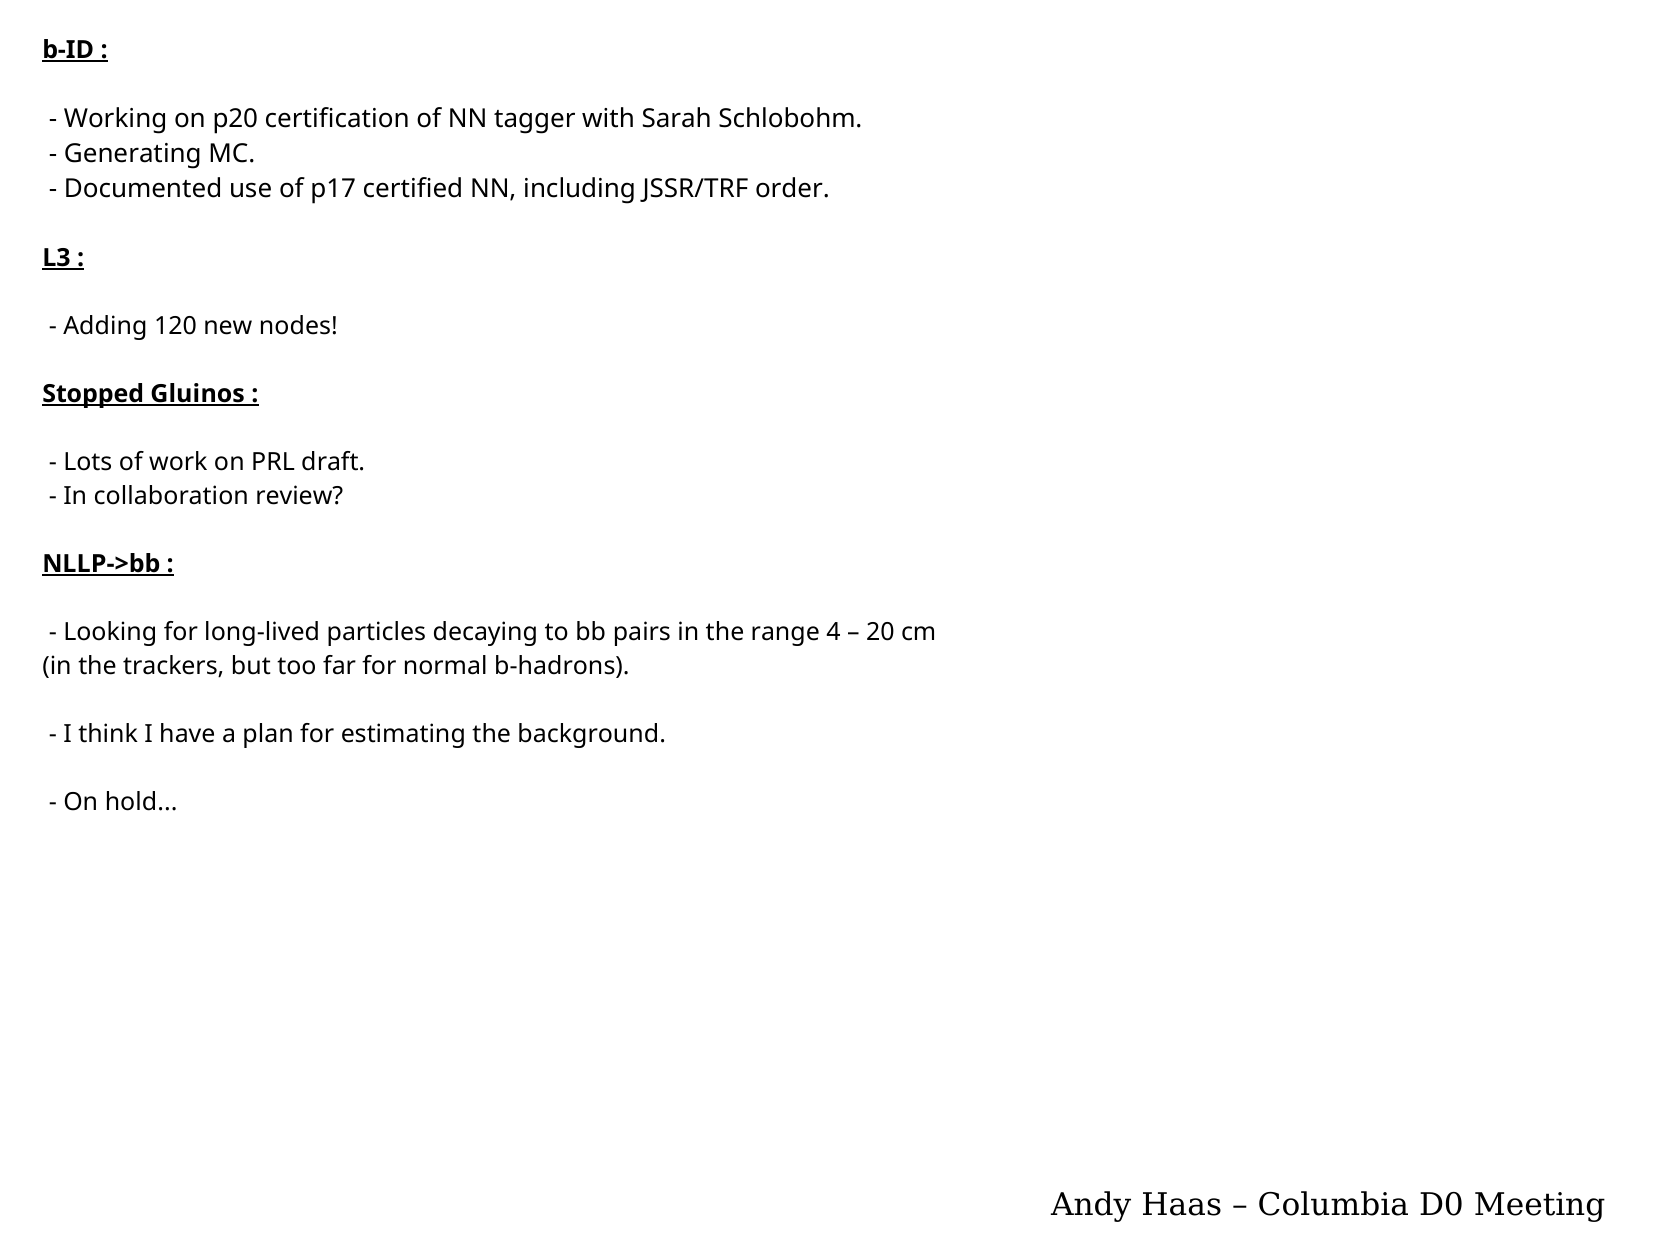

b-ID :
 - Working on p20 certification of NN tagger with Sarah Schlobohm.
 - Generating MC.
 - Documented use of p17 certified NN, including JSSR/TRF order.
L3 :
 - Adding 120 new nodes!
Stopped Gluinos :
 - Lots of work on PRL draft.
 - In collaboration review?
NLLP->bb :
 - Looking for long-lived particles decaying to bb pairs in the range 4 – 20 cm (in the trackers, but too far for normal b-hadrons).
 - I think I have a plan for estimating the background.
 - On hold...